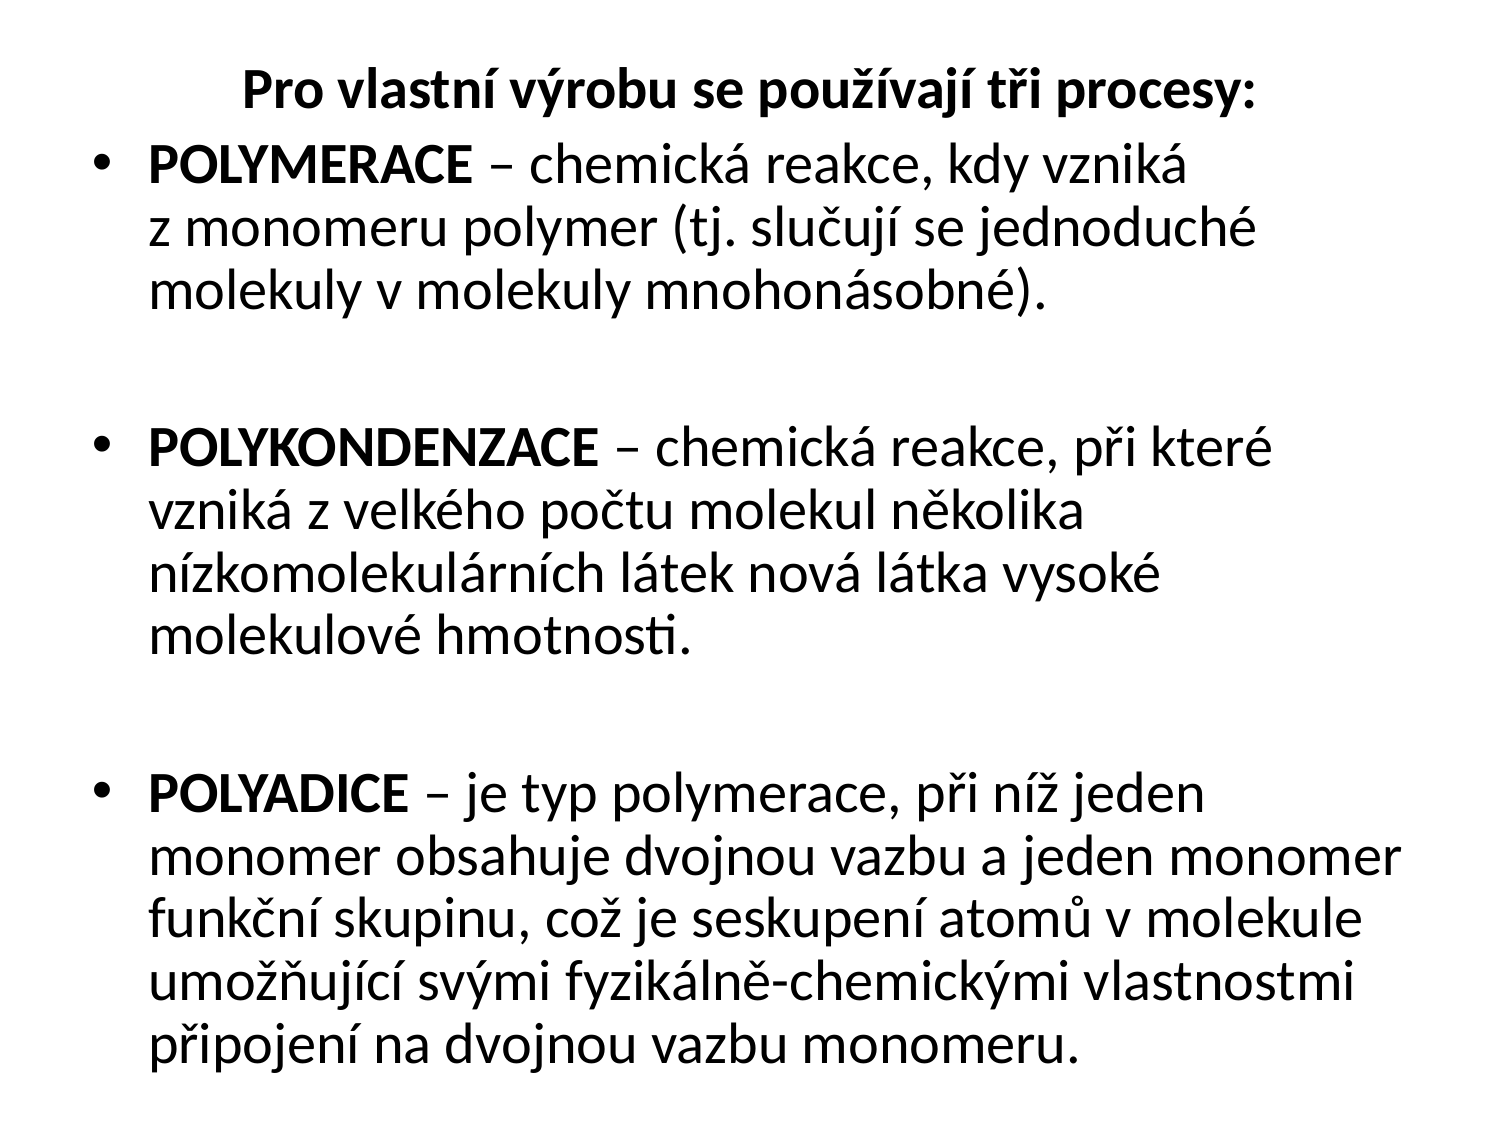

# Pro vlastní výrobu se používají tři procesy:
POLYMERACE – chemická reakce, kdy vzniká
z monomeru polymer (tj. slučují se jednoduché molekuly v molekuly mnohonásobné).
POLYKONDENZACE – chemická reakce, při které vzniká z velkého počtu molekul několika nízkomolekulárních látek nová látka vysoké molekulové hmotnosti.
POLYADICE – je typ polymerace, při níž jeden monomer obsahuje dvojnou vazbu a jeden monomer funkční skupinu, což je seskupení atomů v molekule umožňující svými fyzikálně-chemickými vlastnostmi připojení na dvojnou vazbu monomeru.